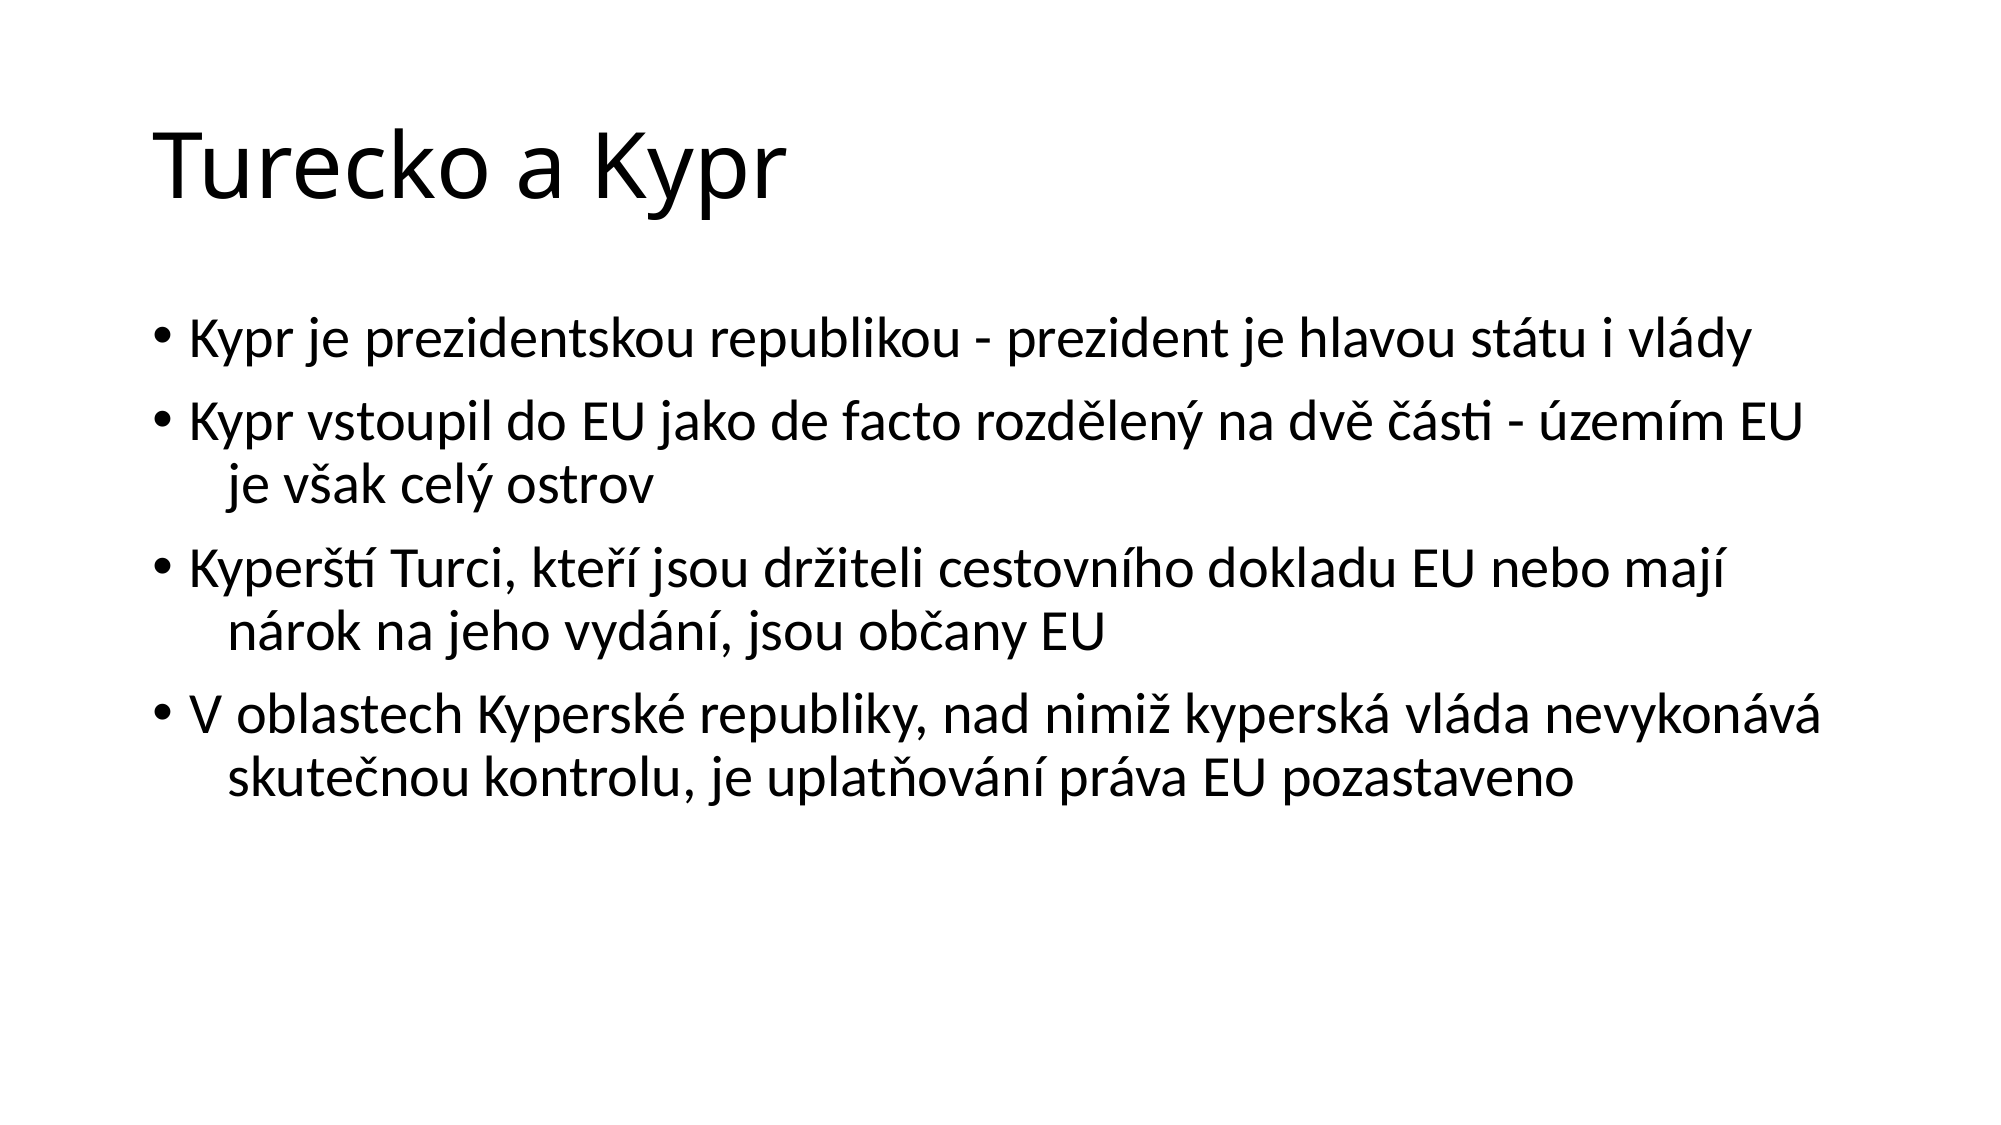

# Turecko a Kypr
Kypr je prezidentskou republikou - prezident je hlavou státu i vlády
Kypr vstoupil do EU jako de facto rozdělený na dvě části - územím EU je však celý ostrov
Kyperští Turci, kteří jsou držiteli cestovního dokladu EU nebo mají nárok na jeho vydání, jsou občany EU
V oblastech Kyperské republiky, nad nimiž kyperská vláda nevykonává skutečnou kontrolu, je uplatňování práva EU pozastaveno